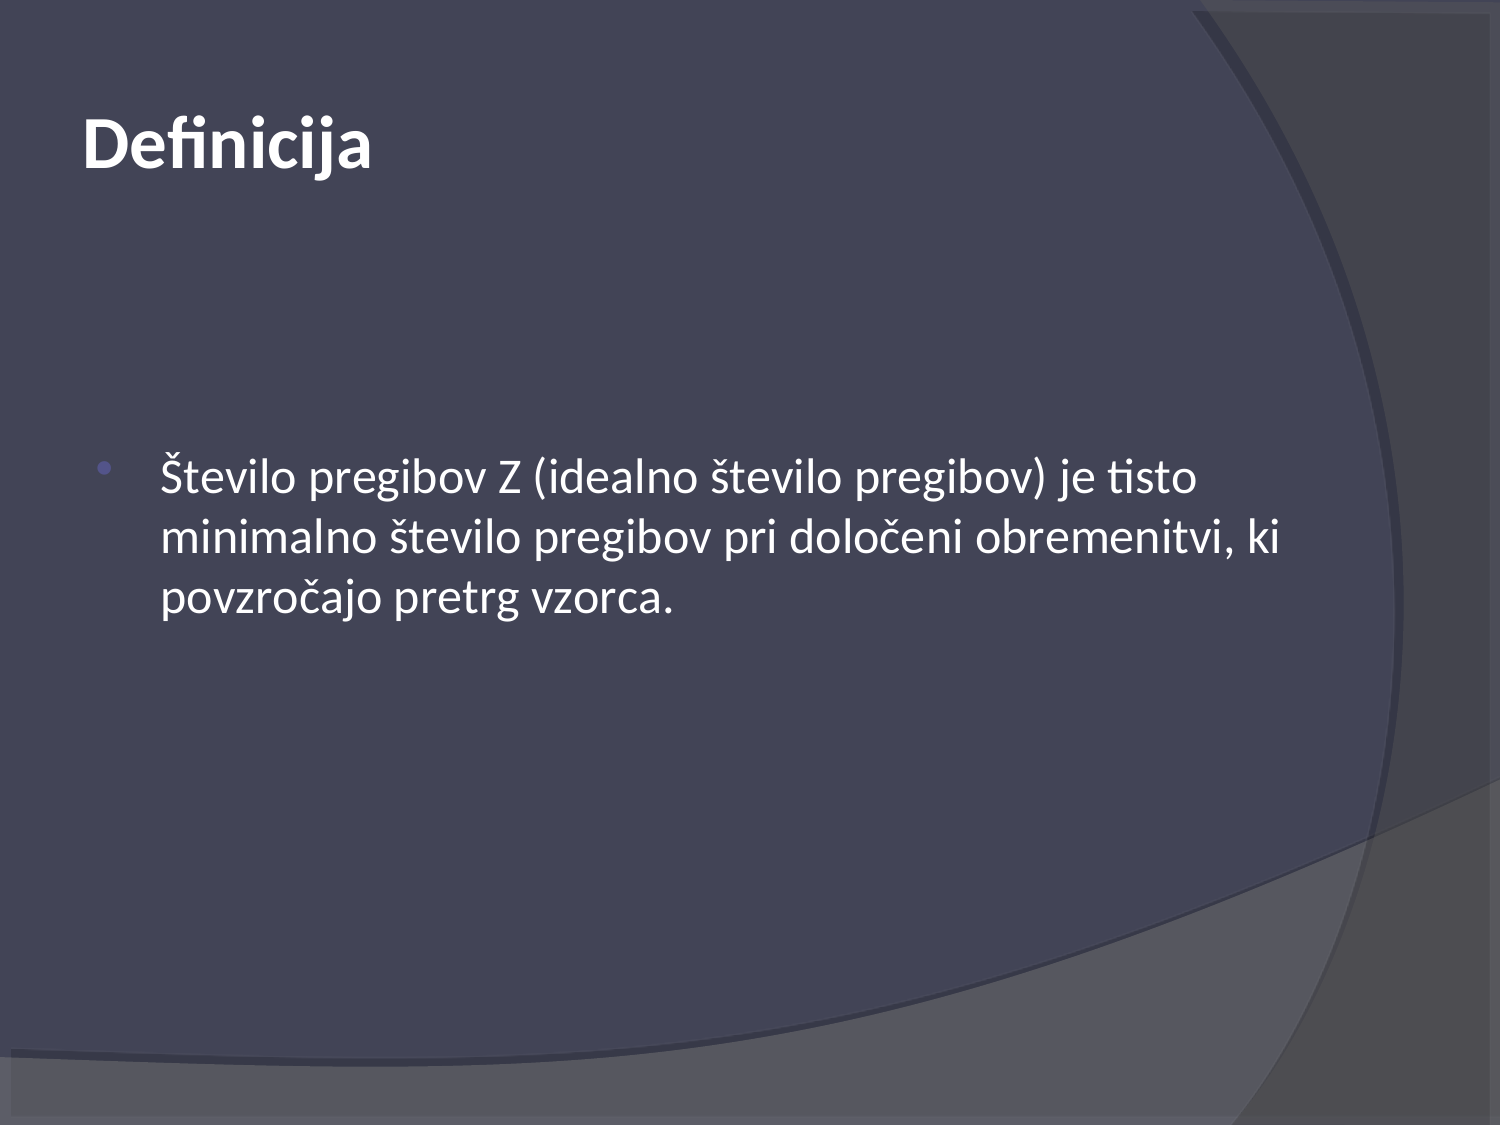

# Definicija
Število pregibov Z (idealno število pregibov) je tisto minimalno število pregibov pri določeni obremenitvi, ki povzročajo pretrg vzorca.